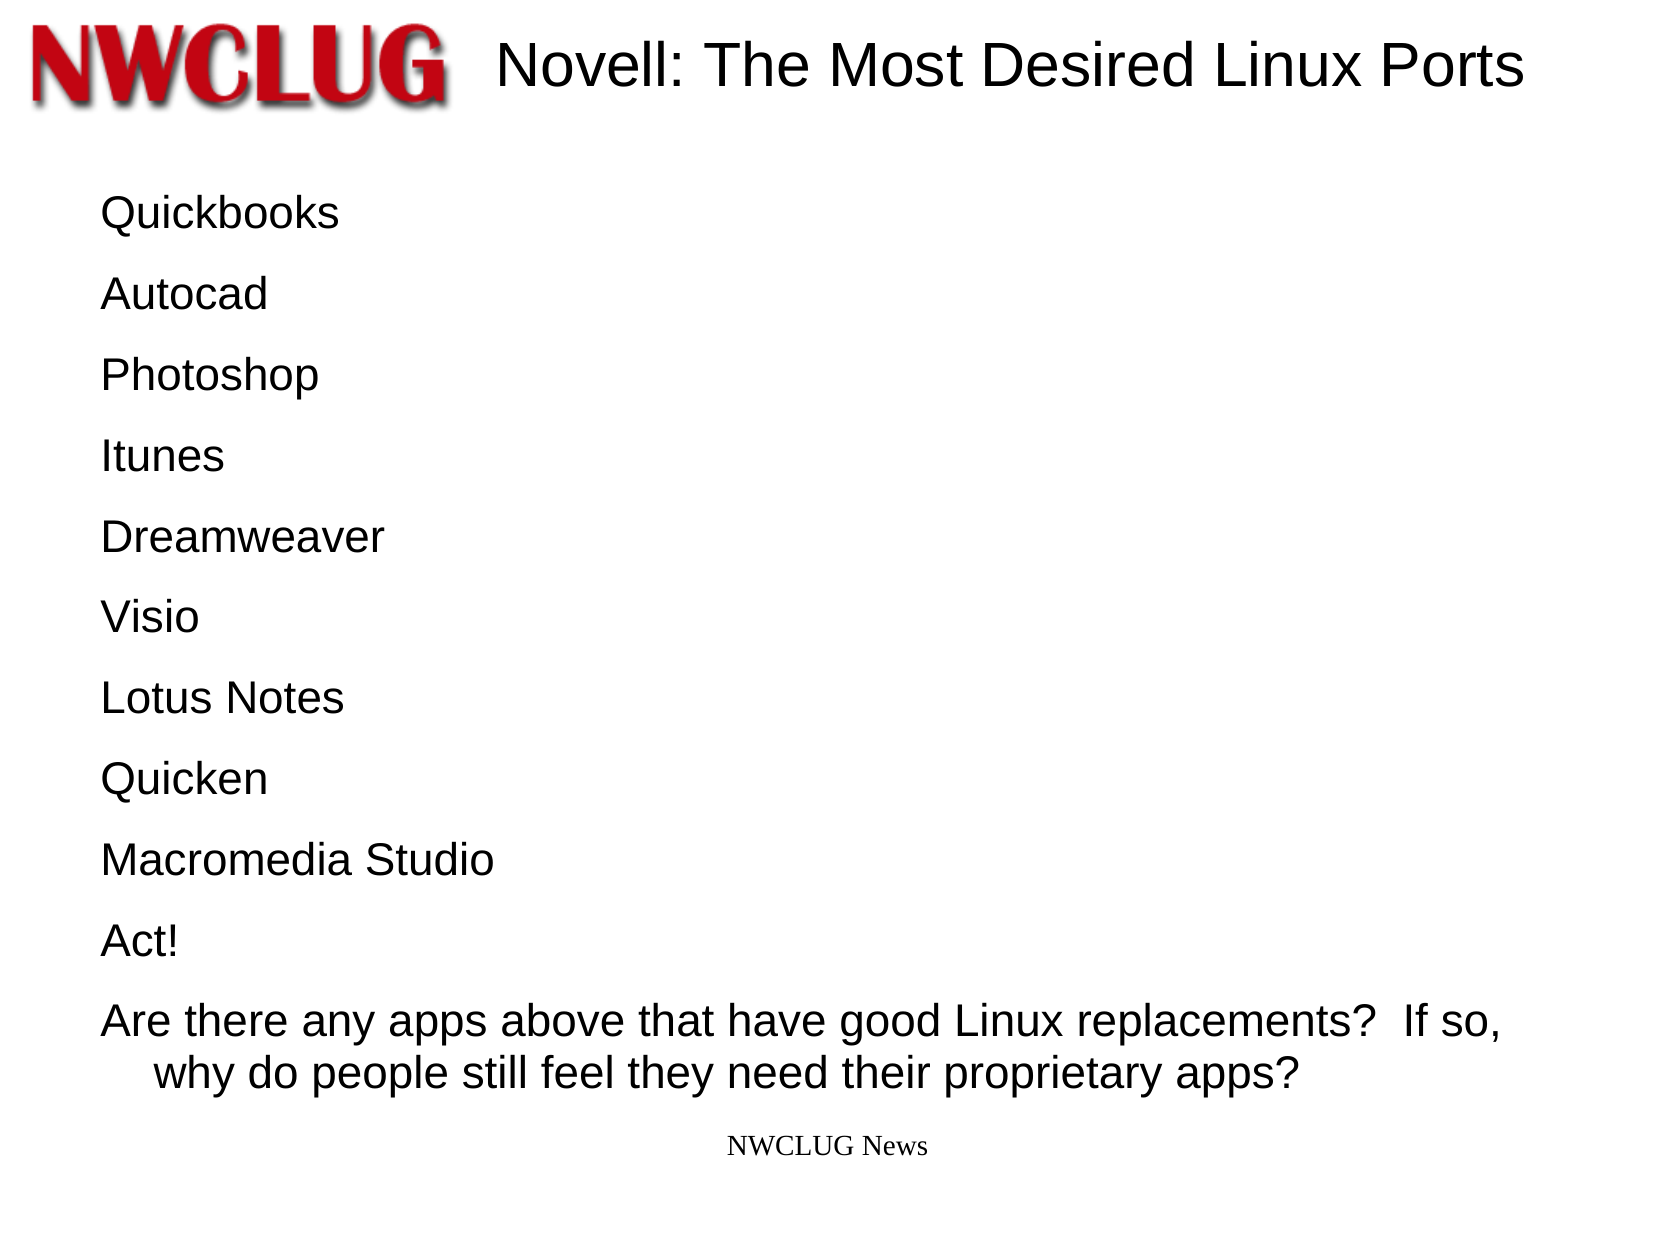

# Novell: The Most Desired Linux Ports
Quickbooks
Autocad
Photoshop
Itunes
Dreamweaver
Visio
Lotus Notes
Quicken
Macromedia Studio
Act!
Are there any apps above that have good Linux replacements? If so, why do people still feel they need their proprietary apps?